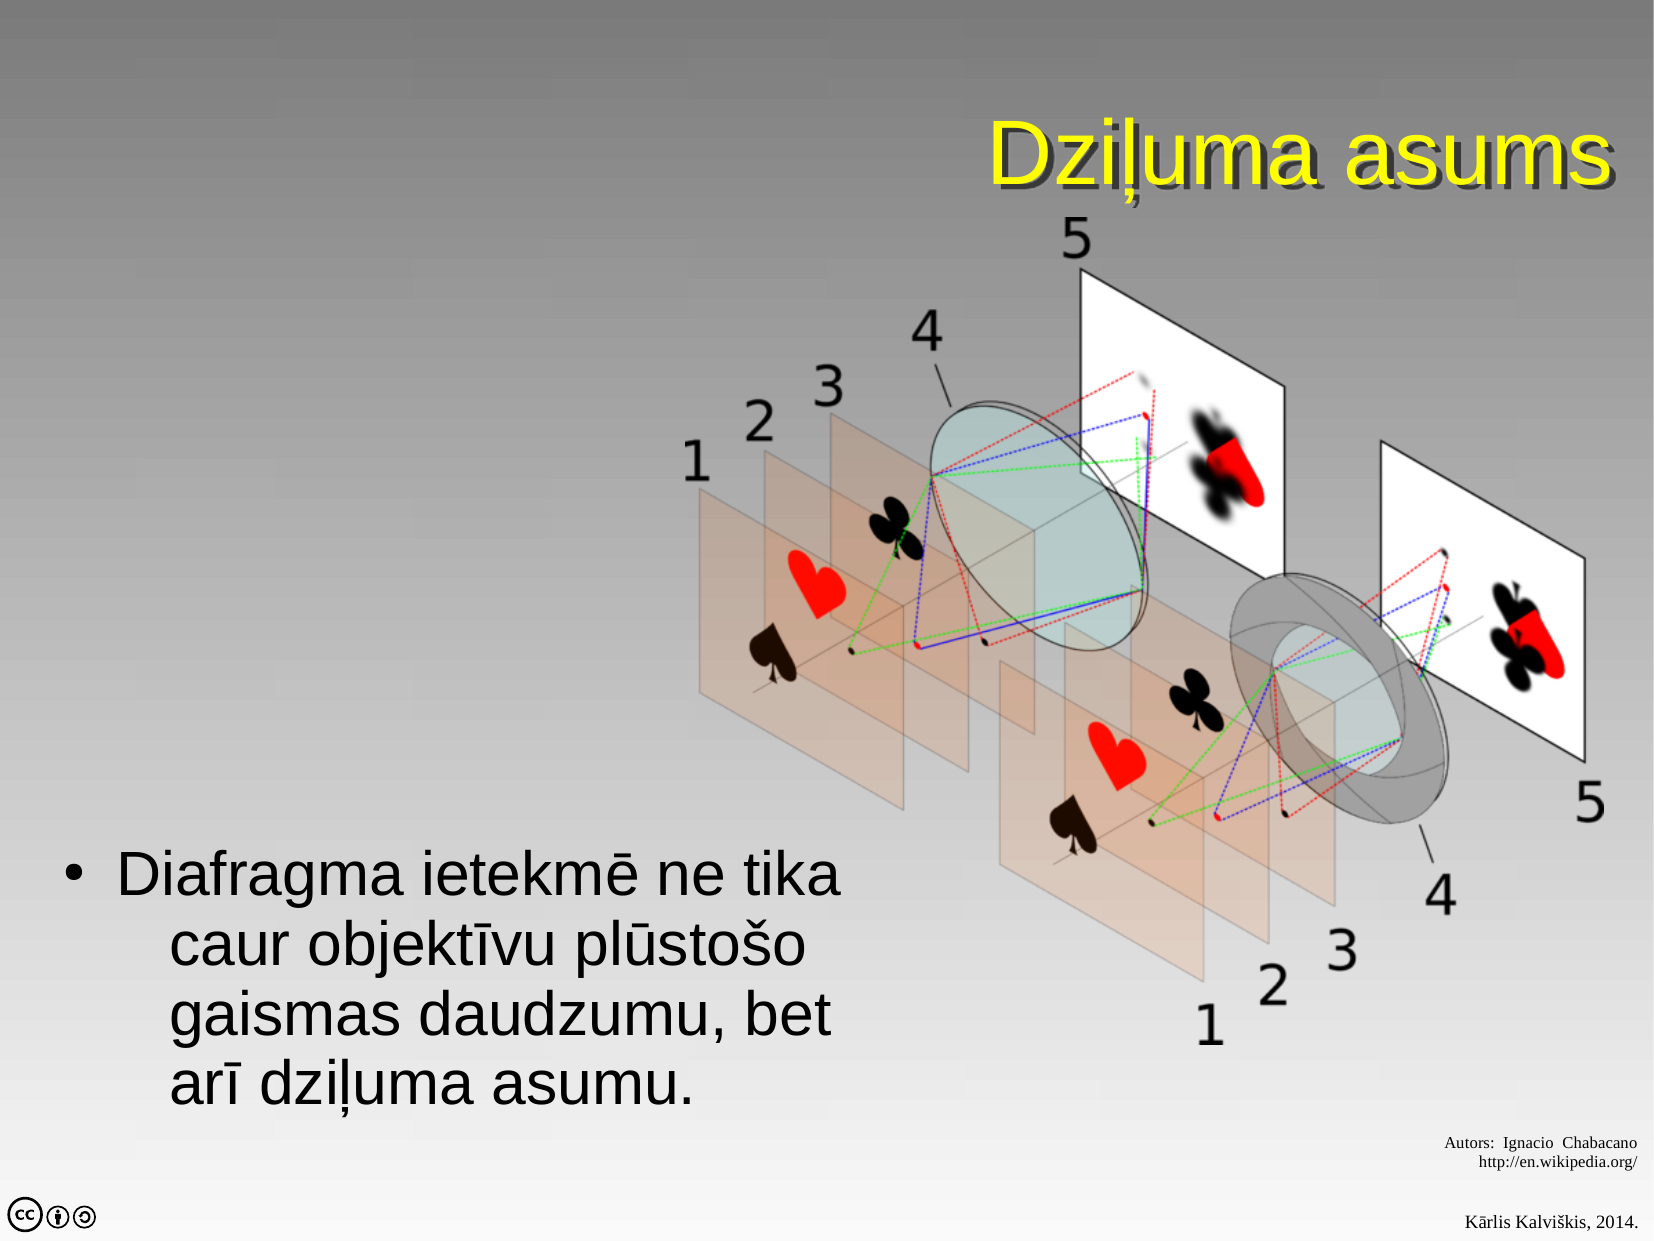

# Dziļuma asums
Diafragma ietekmē ne tika caur objektīvu plūstošo gaismas daudzumu, bet arī dziļuma asumu.
Autors: Ignacio Chabacano
http://en.wikipedia.org/